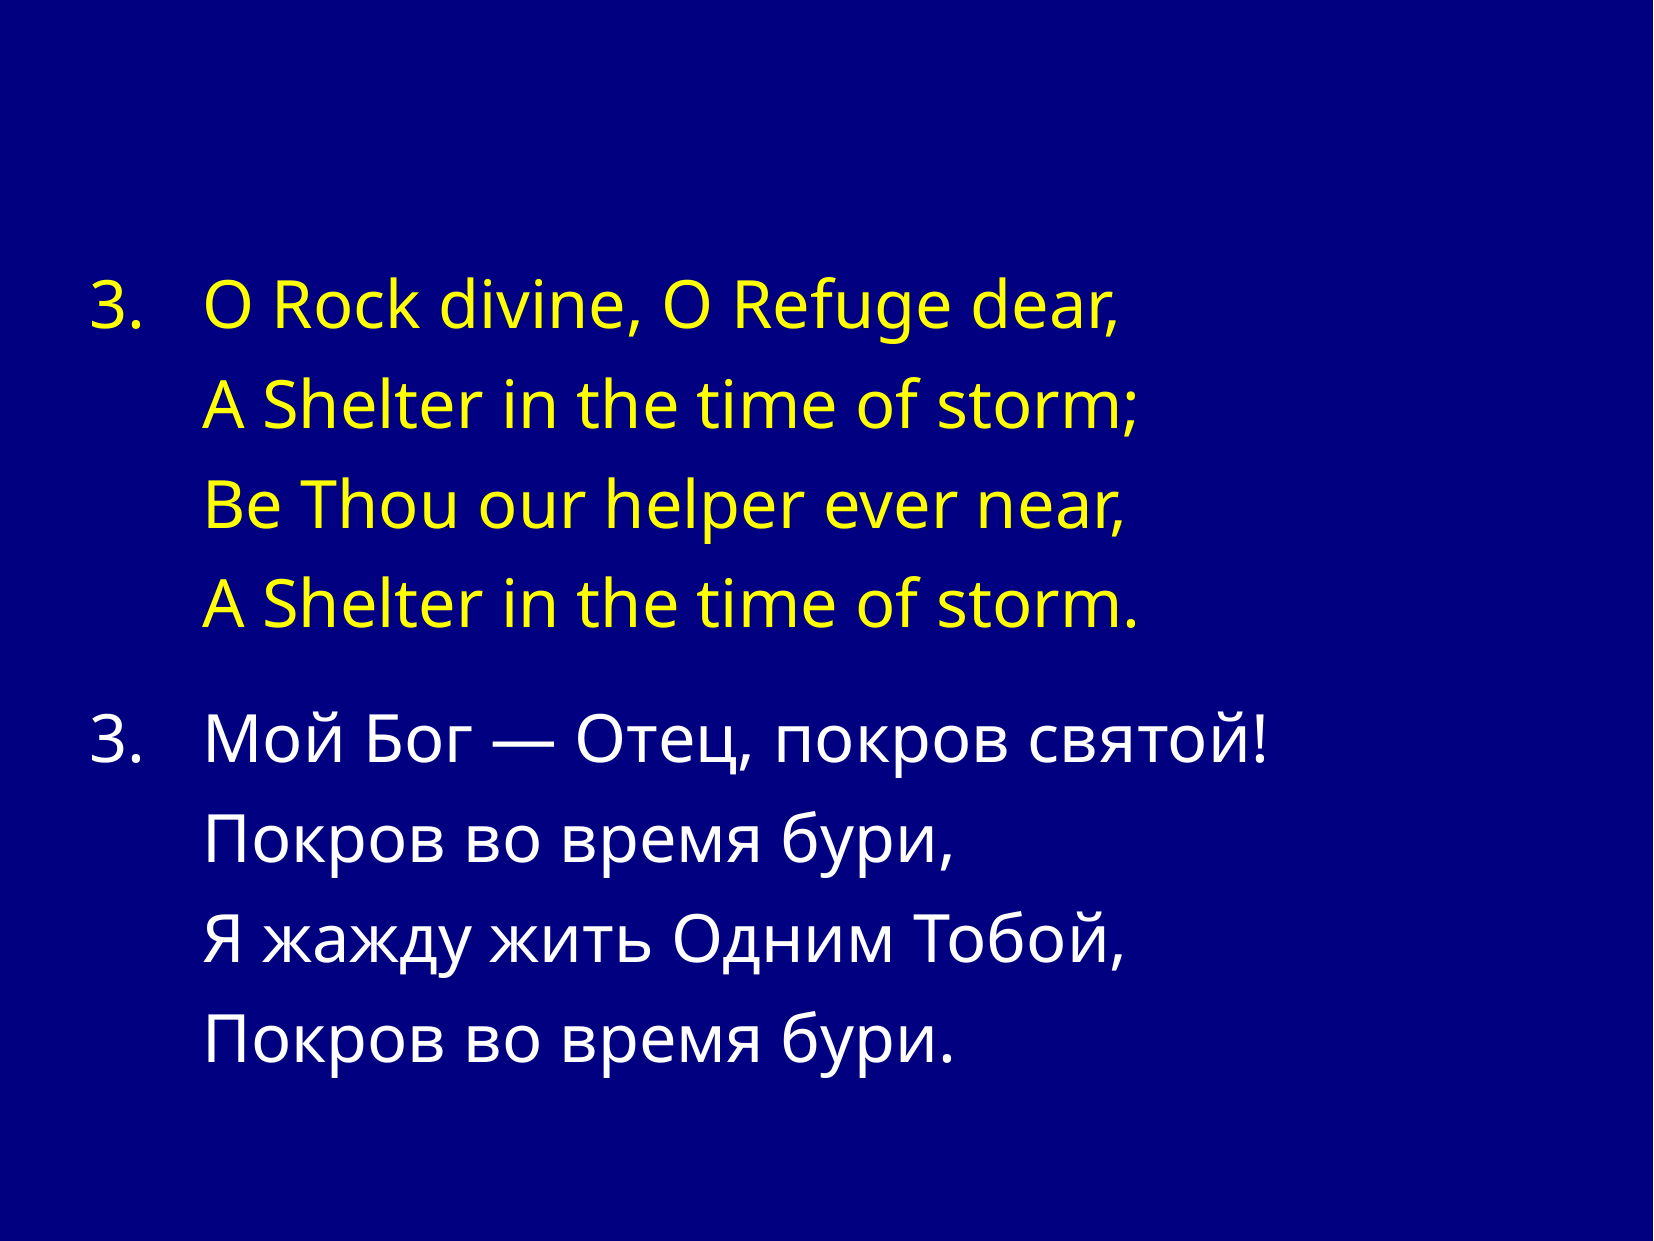

3.	O Rock divine, O Refuge dear,
	A Shelter in the time of storm;
	Be Thou our helper ever near,
	A Shelter in the time of storm.
3.	Мой Бог — Отец, покров святой!
	Покров во время бури,
	Я жажду жить Одним Тобой,
	Покров во время бури.